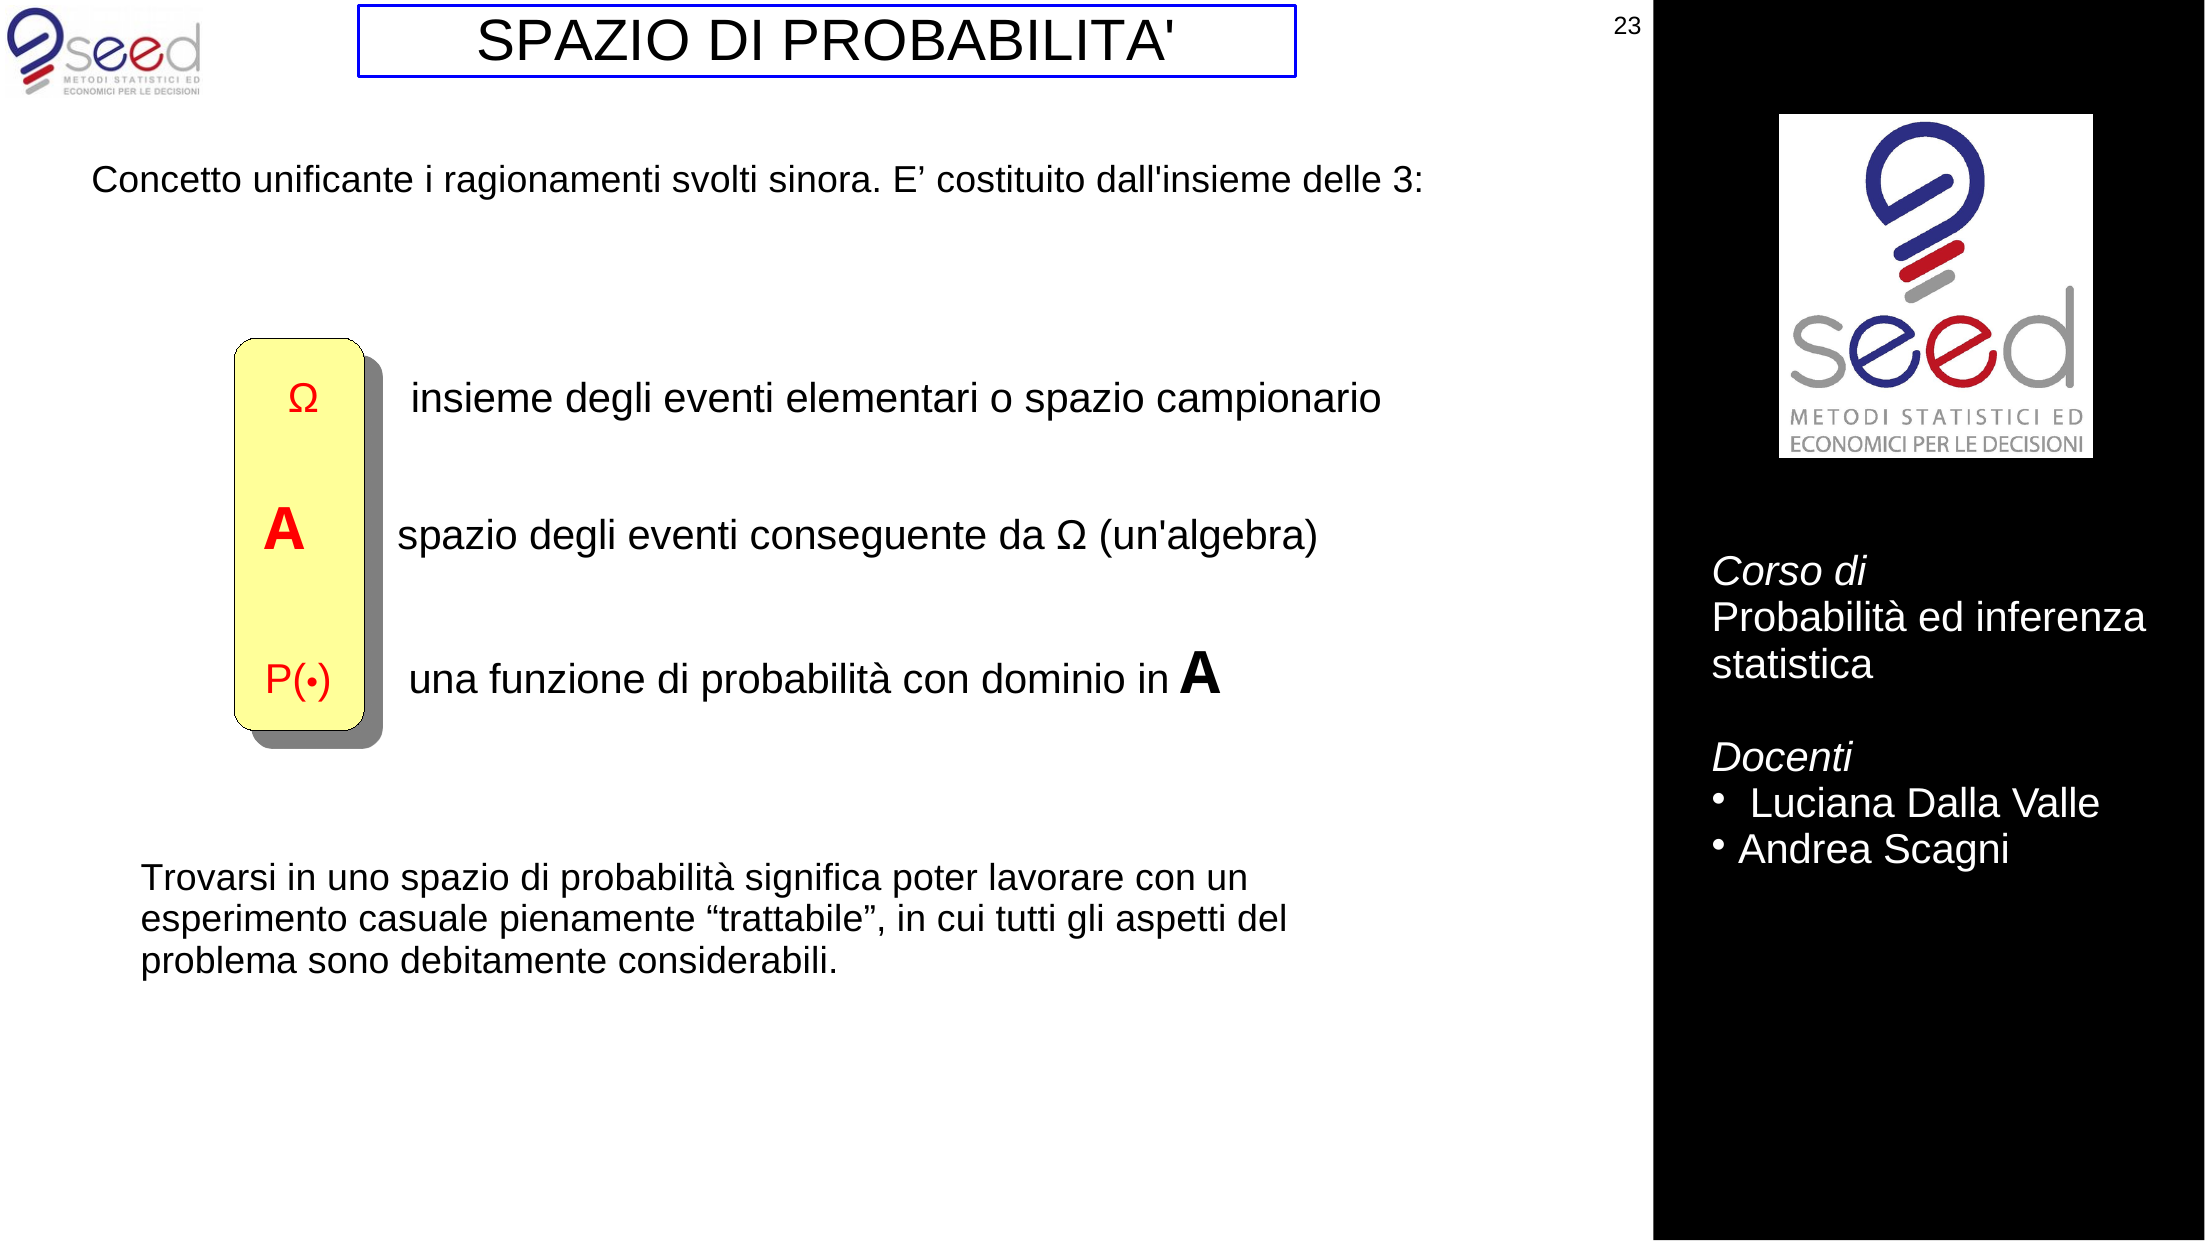

SPAZIO DI PROBABILITA'
Concetto unificante i ragionamenti svolti sinora. E’ costituito dall'insieme delle 3:
 Ω insieme degli eventi elementari o spazio campionario
A spazio degli eventi conseguente da Ω (un'algebra)
P(•) una funzione di probabilità con dominio in A
Trovarsi in uno spazio di probabilità significa poter lavorare con un esperimento casuale pienamente “trattabile”, in cui tutti gli aspetti del problema sono debitamente considerabili.
Dato uno spazio di probabilità [Ω; A; P(•)]